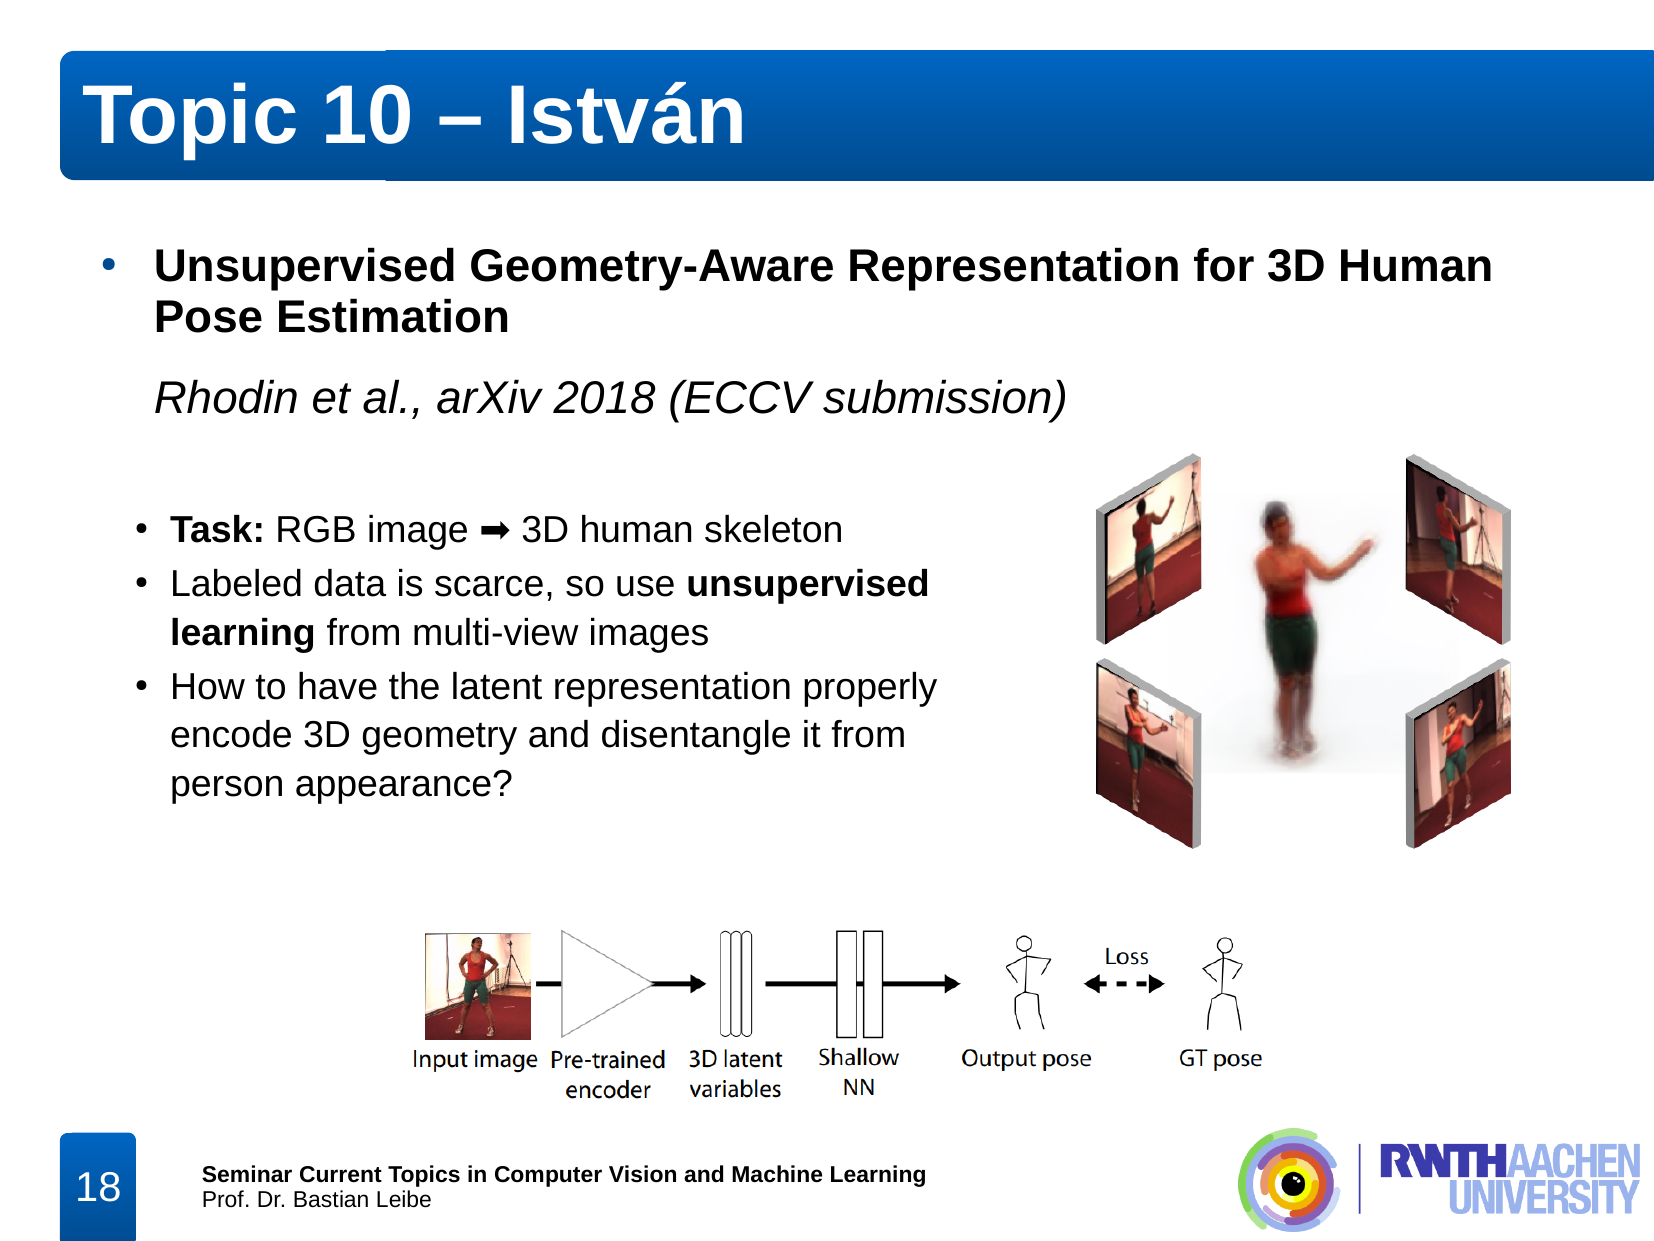

# Topic 10 – István
Unsupervised Geometry-Aware Representation for 3D Human Pose Estimation
Rhodin et al., arXiv 2018 (ECCV submission)
Task: RGB image ➡ 3D human skeleton
Labeled data is scarce, so use unsupervised learning from multi-view images
How to have the latent representation properly encode 3D geometry and disentangle it from person appearance?
18
TGF 2015 | October 29, 2015 | Delft